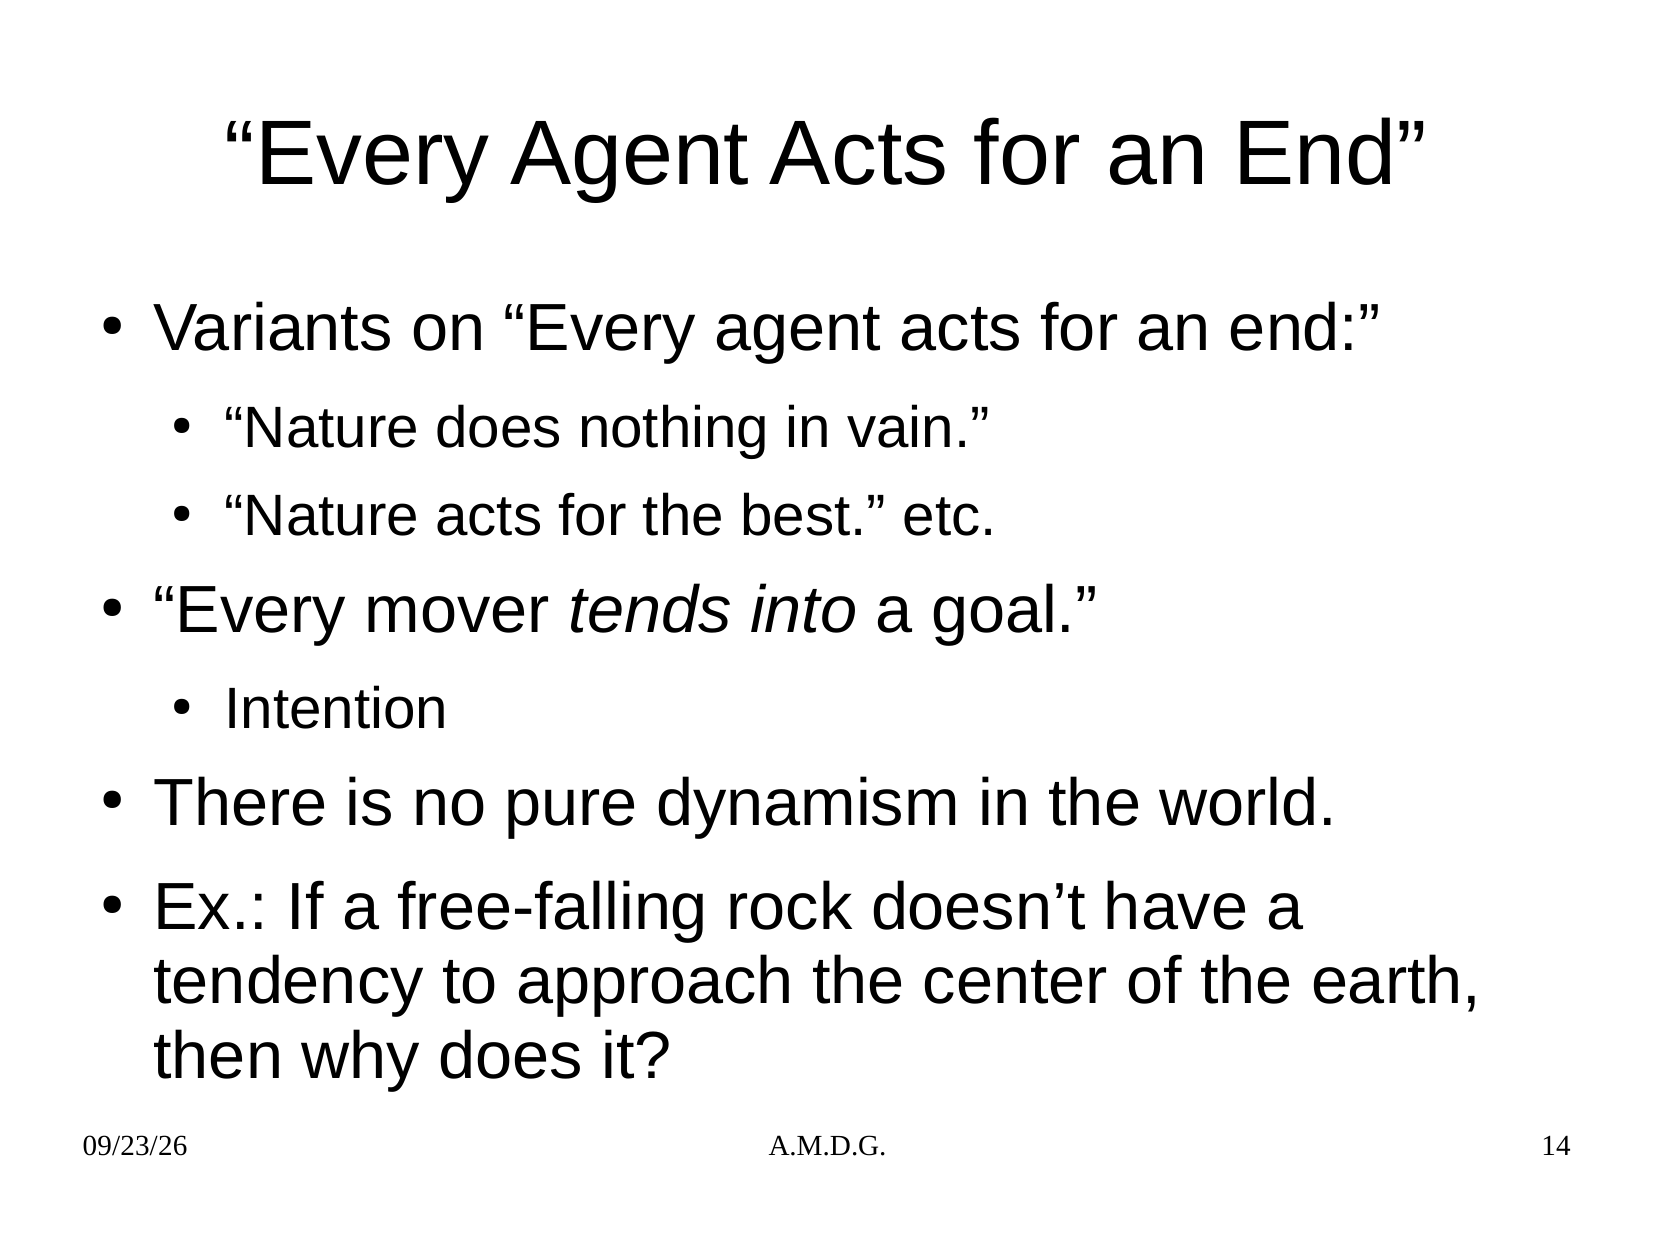

“Every Agent Acts for an End”
# Variants on “Every agent acts for an end:”
“Nature does nothing in vain.”
“Nature acts for the best.” etc.
“Every mover tends into a goal.”
Intention
There is no pure dynamism in the world.
Ex.: If a free-falling rock doesn’t have a tendency to approach the center of the earth, then why does it?
A.M.D.G.
14